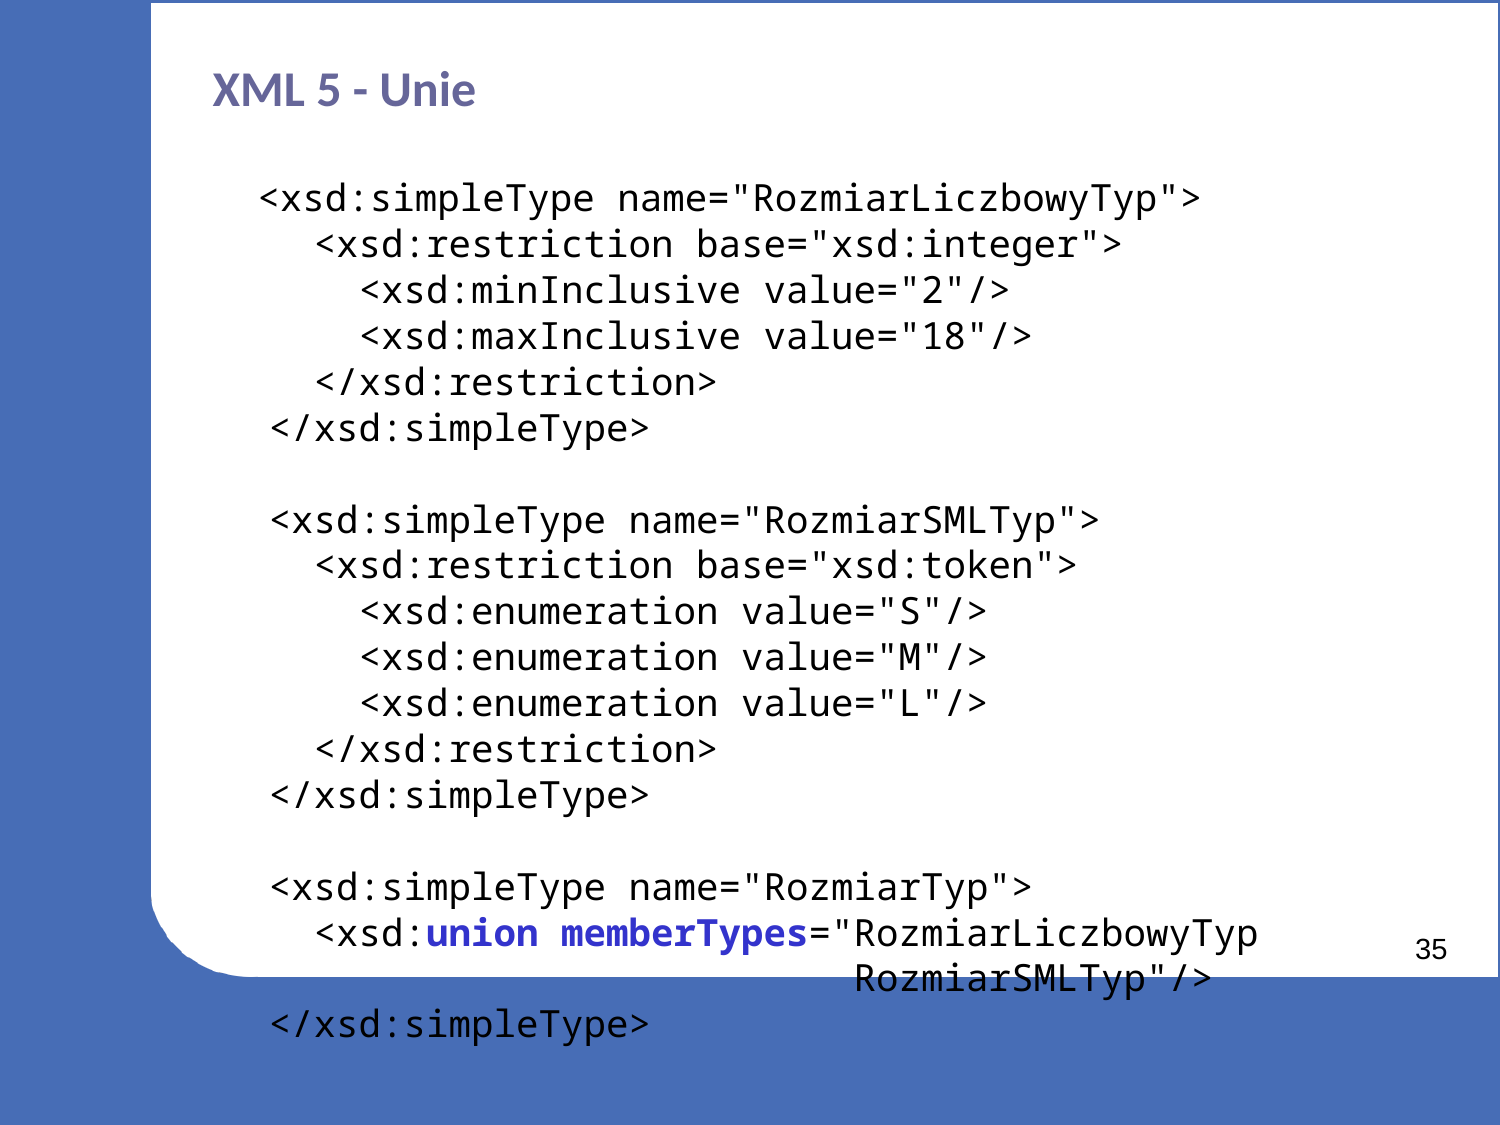

# XML 5 - Unie
 <xsd:simpleType name="RozmiarLiczbowyTyp">
 <xsd:restriction base="xsd:integer">
 <xsd:minInclusive value="2"/>
 <xsd:maxInclusive value="18"/>
 </xsd:restriction>
</xsd:simpleType>
<xsd:simpleType name="RozmiarSMLTyp">
 <xsd:restriction base="xsd:token">
 <xsd:enumeration value="S"/>
 <xsd:enumeration value="M"/>
 <xsd:enumeration value="L"/>
 </xsd:restriction>
</xsd:simpleType>
<xsd:simpleType name="RozmiarTyp">
 <xsd:union memberTypes="RozmiarLiczbowyTyp
 RozmiarSMLTyp"/>
</xsd:simpleType>
35